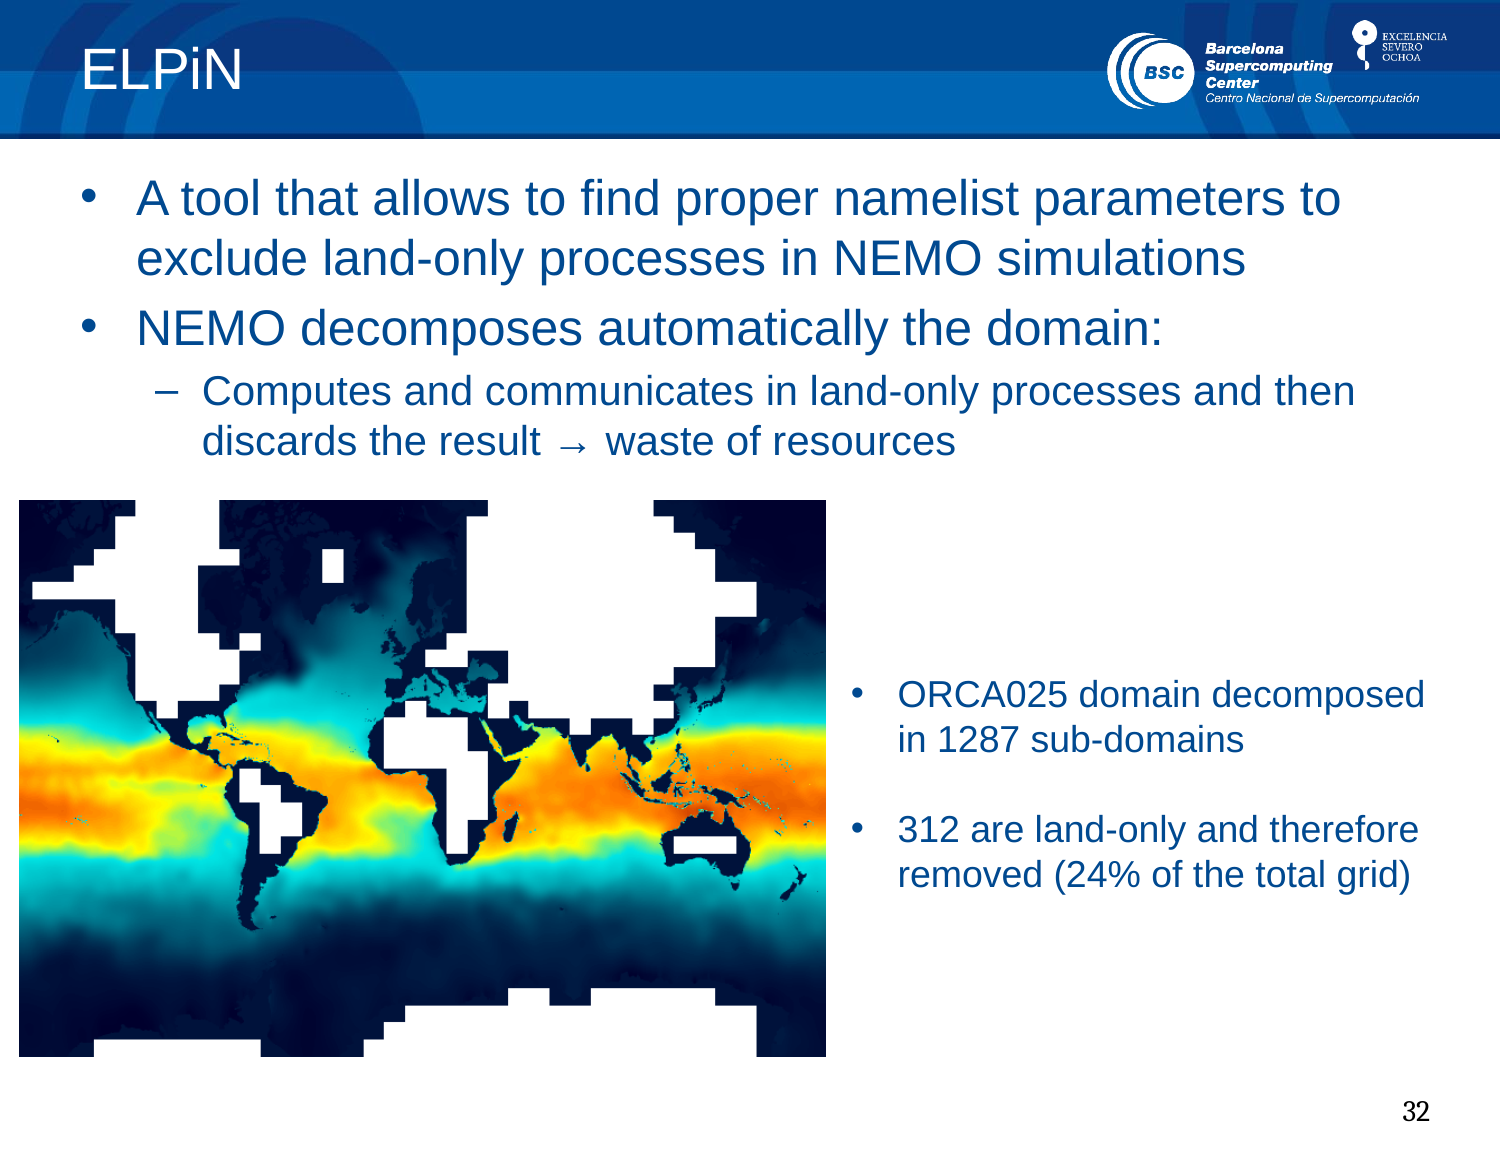

# ELPiN
A tool that allows to find proper namelist parameters to exclude land-only processes in NEMO simulations
NEMO decomposes automatically the domain:
Computes and communicates in land-only processes and then discards the result → waste of resources
ORCA025 domain decomposed in 1287 sub-domains
312 are land-only and therefore removed (24% of the total grid)